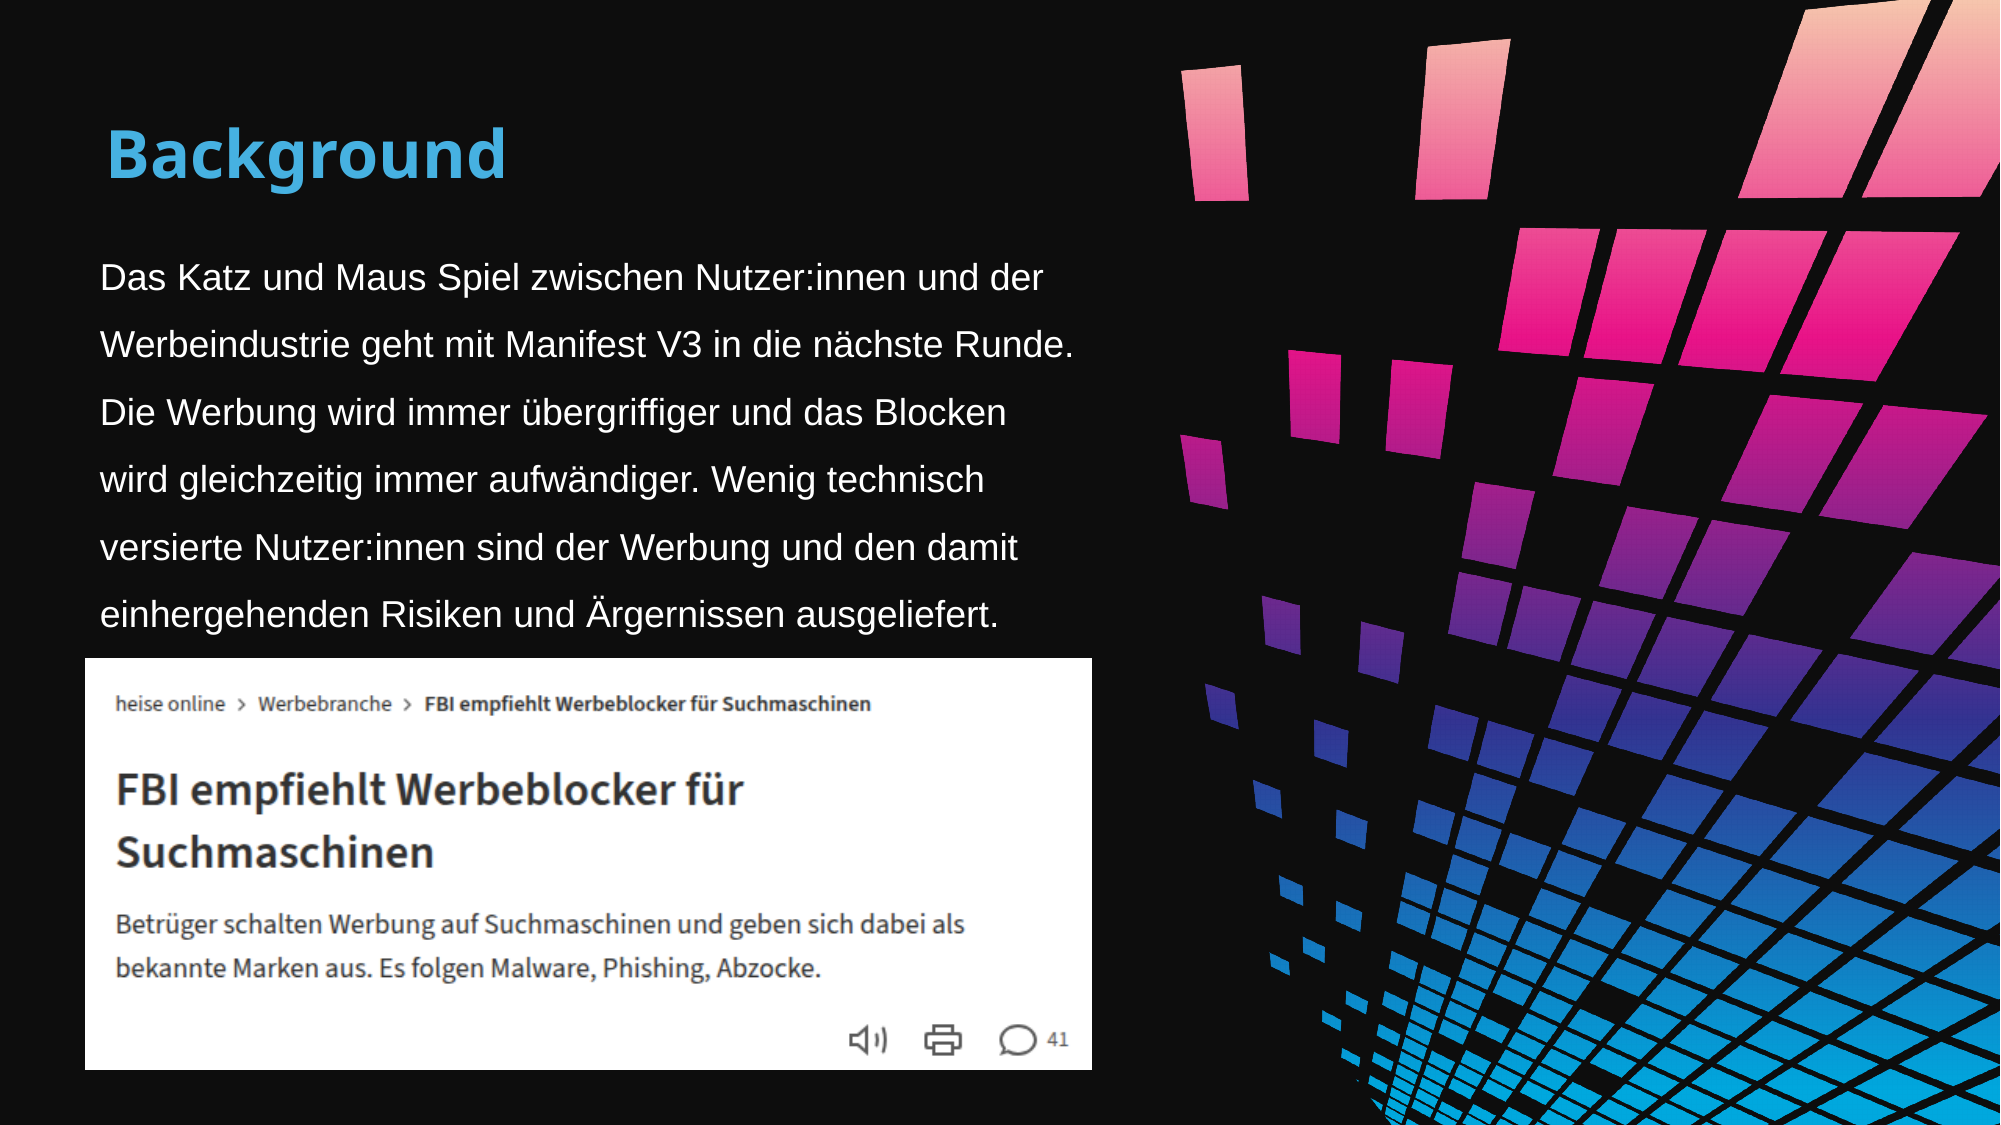

# Background
Das Katz und Maus Spiel zwischen Nutzer:innen und der
Werbeindustrie geht mit Manifest V3 in die nächste Runde.
Die Werbung wird immer übergriffiger und das Blocken wird gleichzeitig immer aufwändiger. Wenig technisch versierte Nutzer:innen sind der Werbung und den damit einhergehenden Risiken und Ärgernissen ausgeliefert.